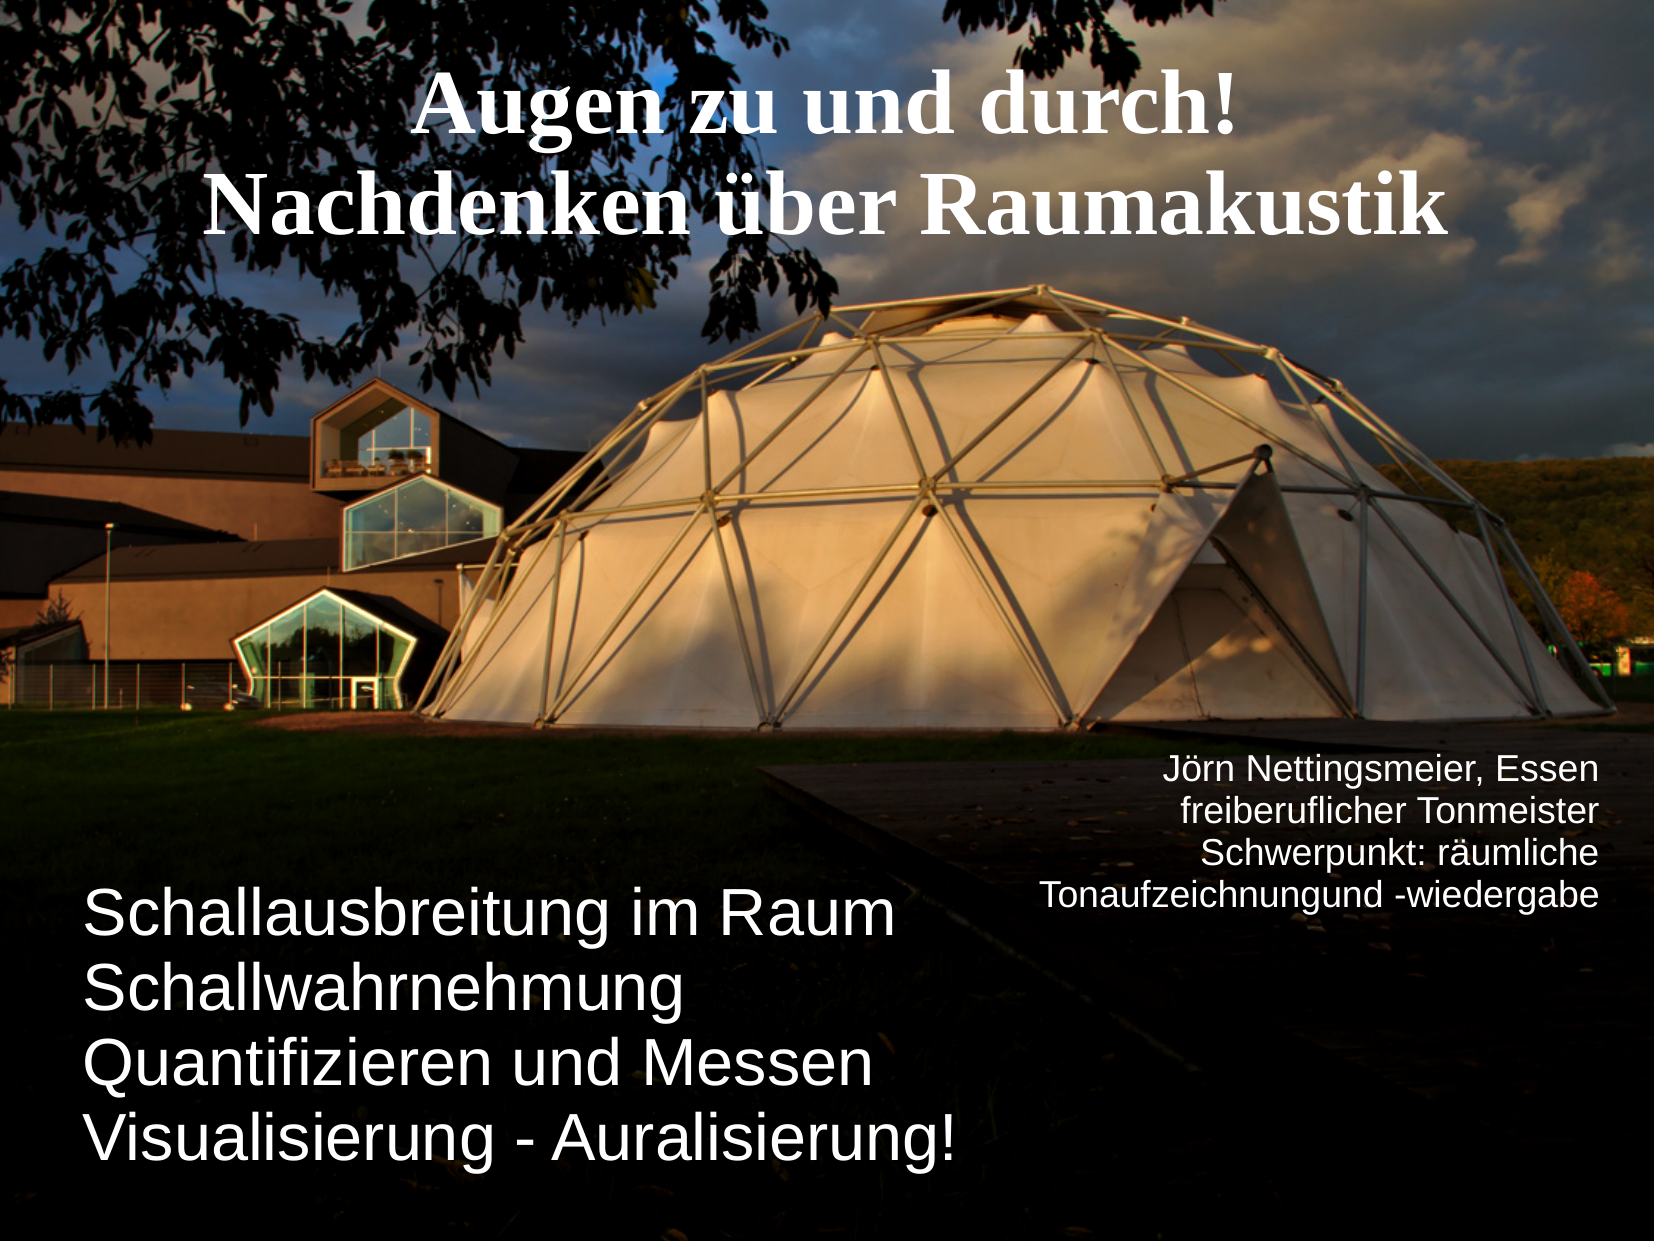

# Augen zu und durch! Nachdenken über Raumakustik
Jörn Nettingsmeier, Essen
freiberuflicher Tonmeister
Schwerpunkt: räumliche
Tonaufzeichnungund -wiedergabe
Schallausbreitung im Raum
Schallwahrnehmung
Quantifizieren und Messen
Visualisierung - Auralisierung!